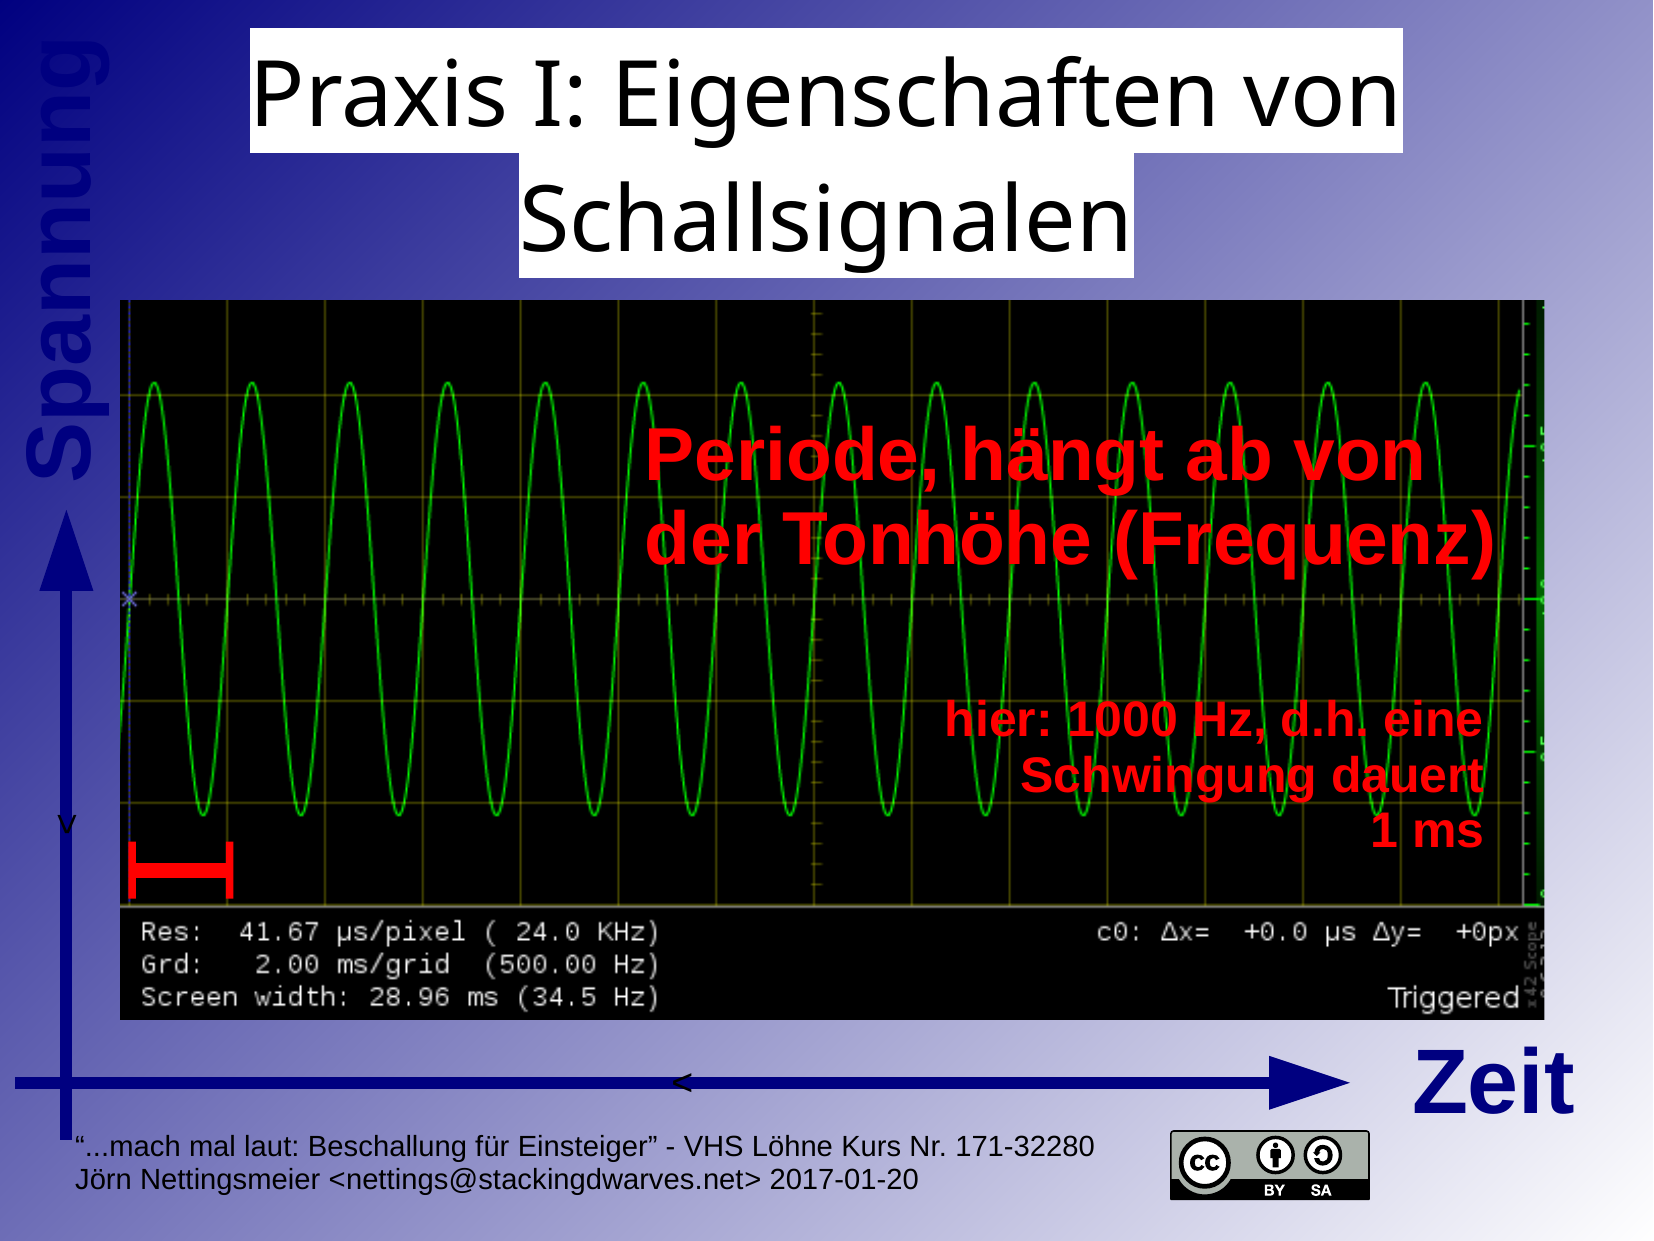

# Praxis I: Eigenschaften von Schallsignalen
Spannung
Periode, hängt ab von
der Tonhöhe (Frequenz)
<
hier: 1000 Hz, d.h. eine Schwingung dauert 1 ms
Zeit
<